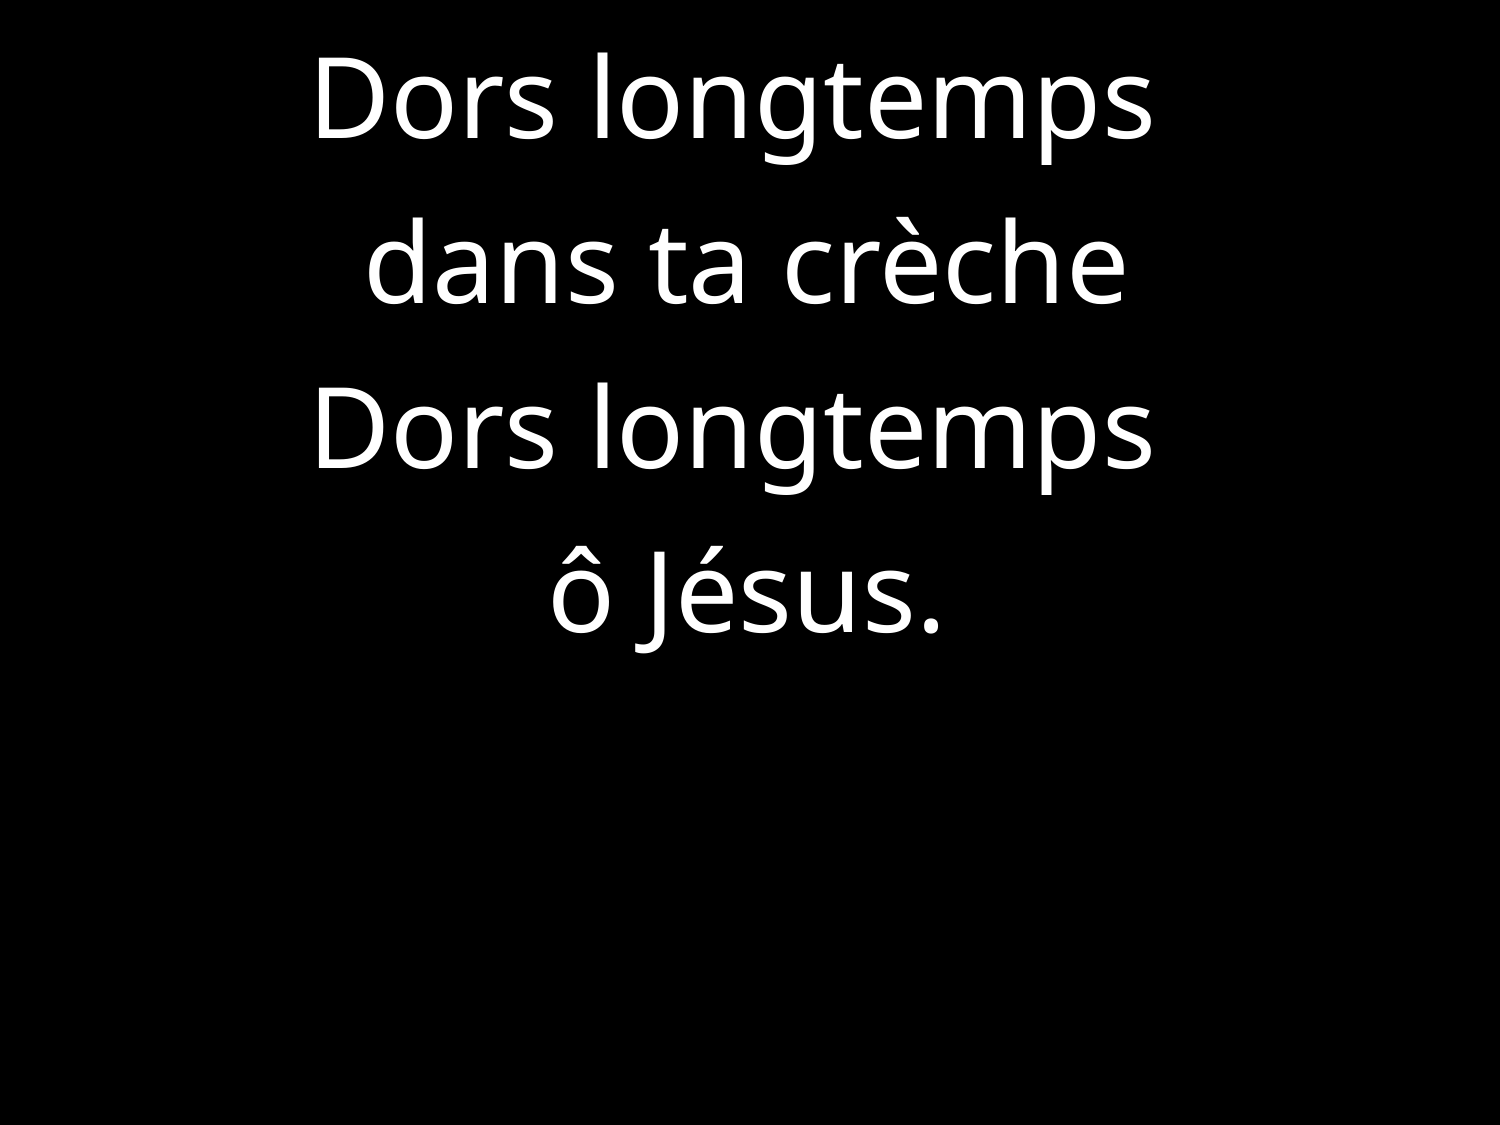

Dors longtemps
dans ta crèche
Dors longtemps
ô Jésus.
#